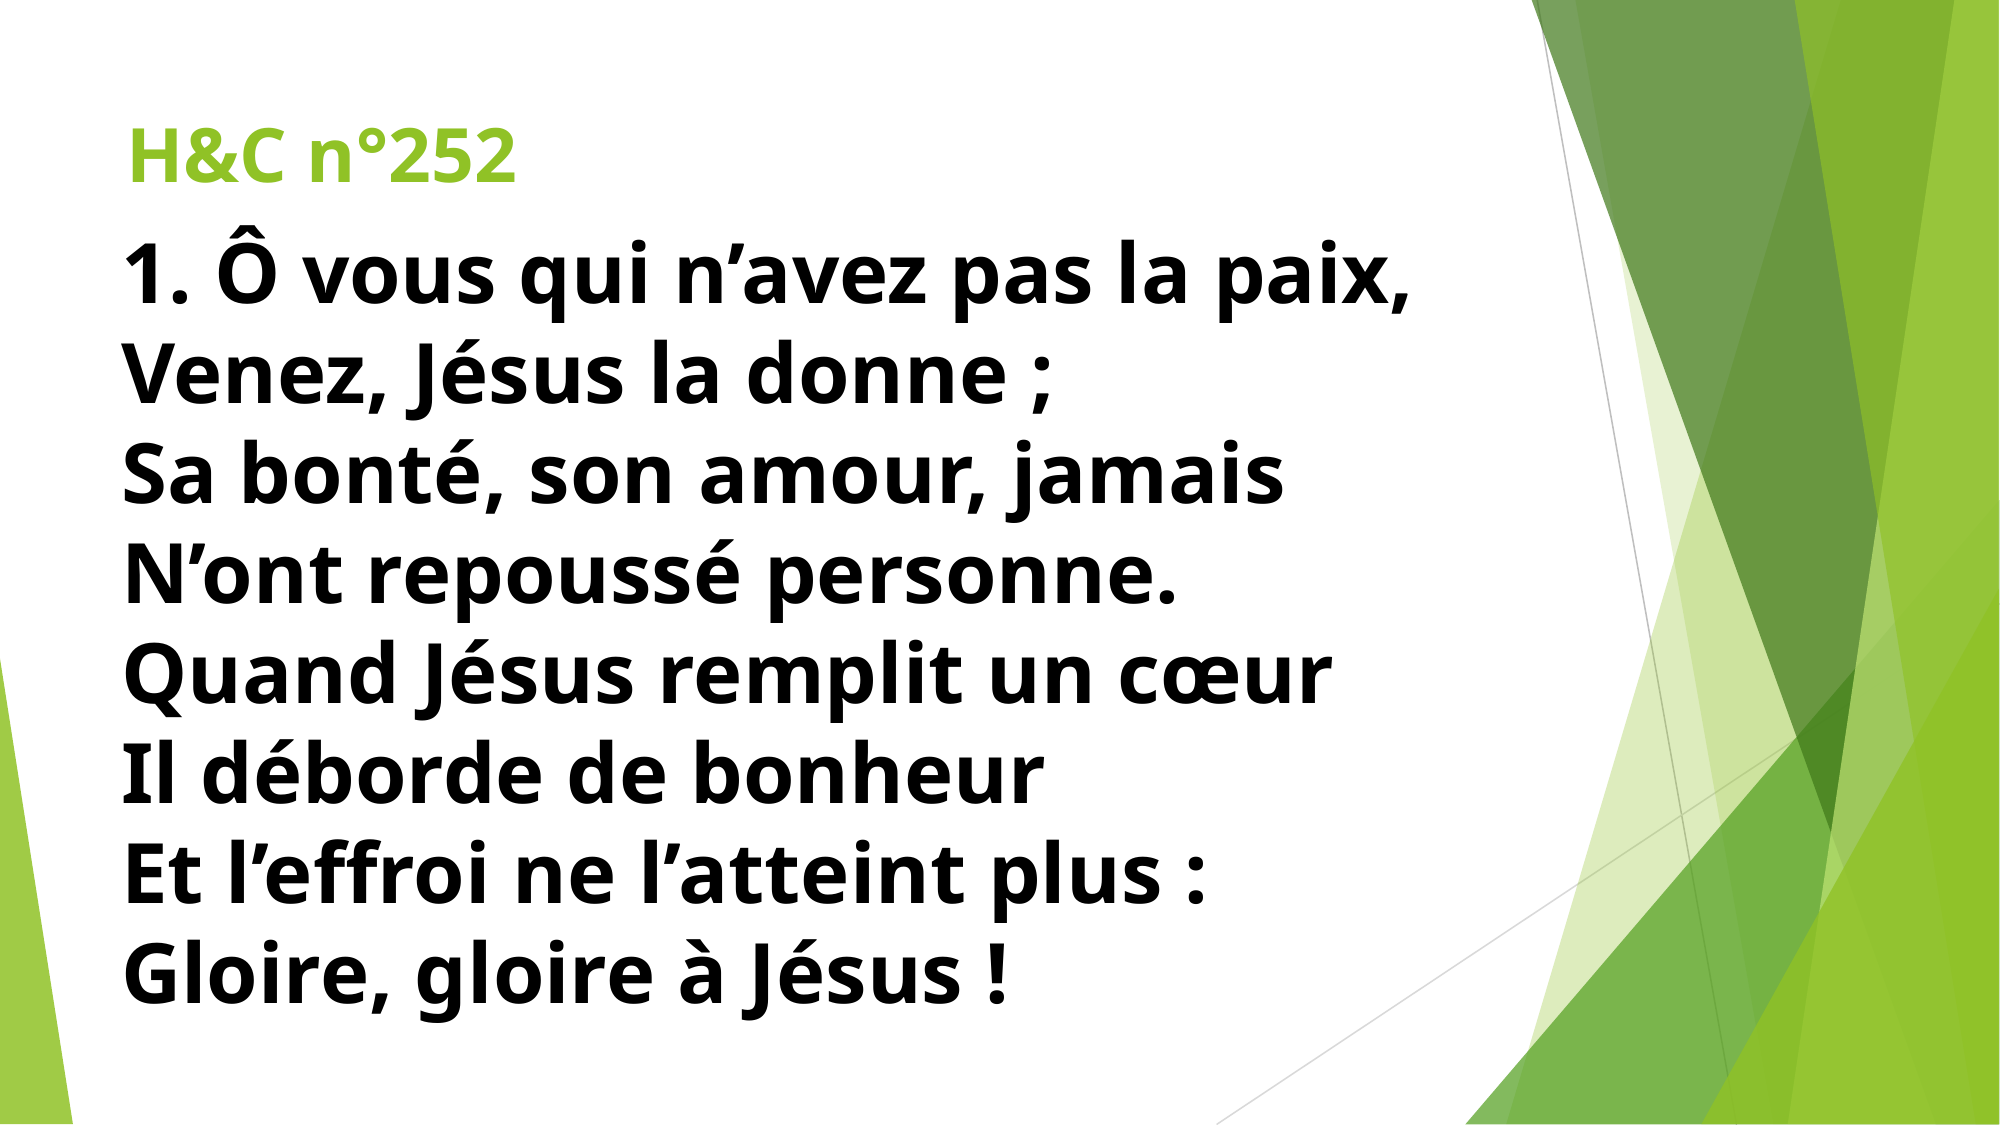

H&C n°252
1. Ô vous qui n’avez pas la paix,
Venez, Jésus la donne ;
Sa bonté, son amour, jamais
N’ont repoussé personne.
Quand Jésus remplit un cœur
Il déborde de bonheur
Et l’effroi ne l’atteint plus :
Gloire, gloire à Jésus !